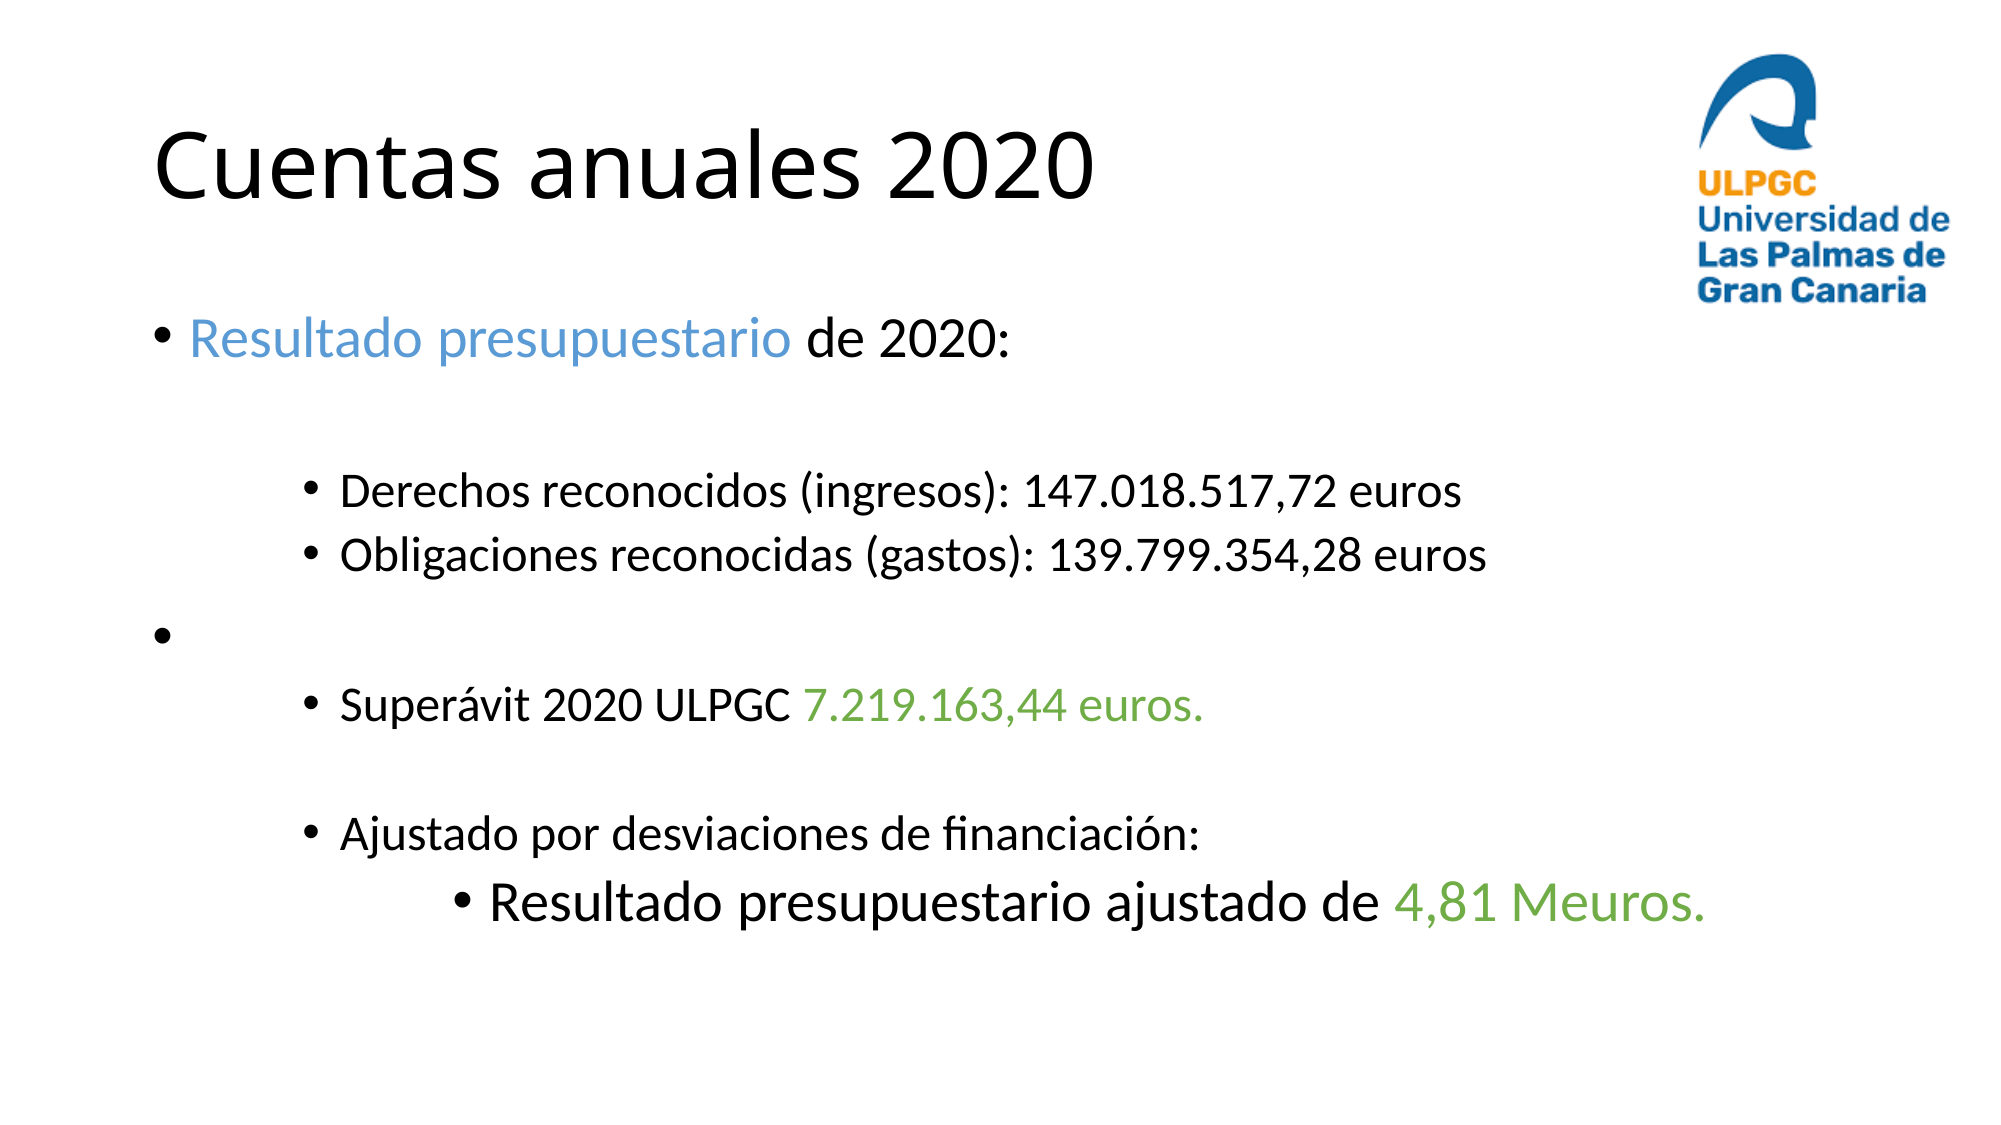

# Cuentas anuales 2020
Resultado presupuestario de 2020:
Derechos reconocidos (ingresos): 147.018.517,72 euros
Obligaciones reconocidas (gastos): 139.799.354,28 euros
Superávit 2020 ULPGC 7.219.163,44 euros.
Ajustado por desviaciones de financiación:
Resultado presupuestario ajustado de 4,81 Meuros.